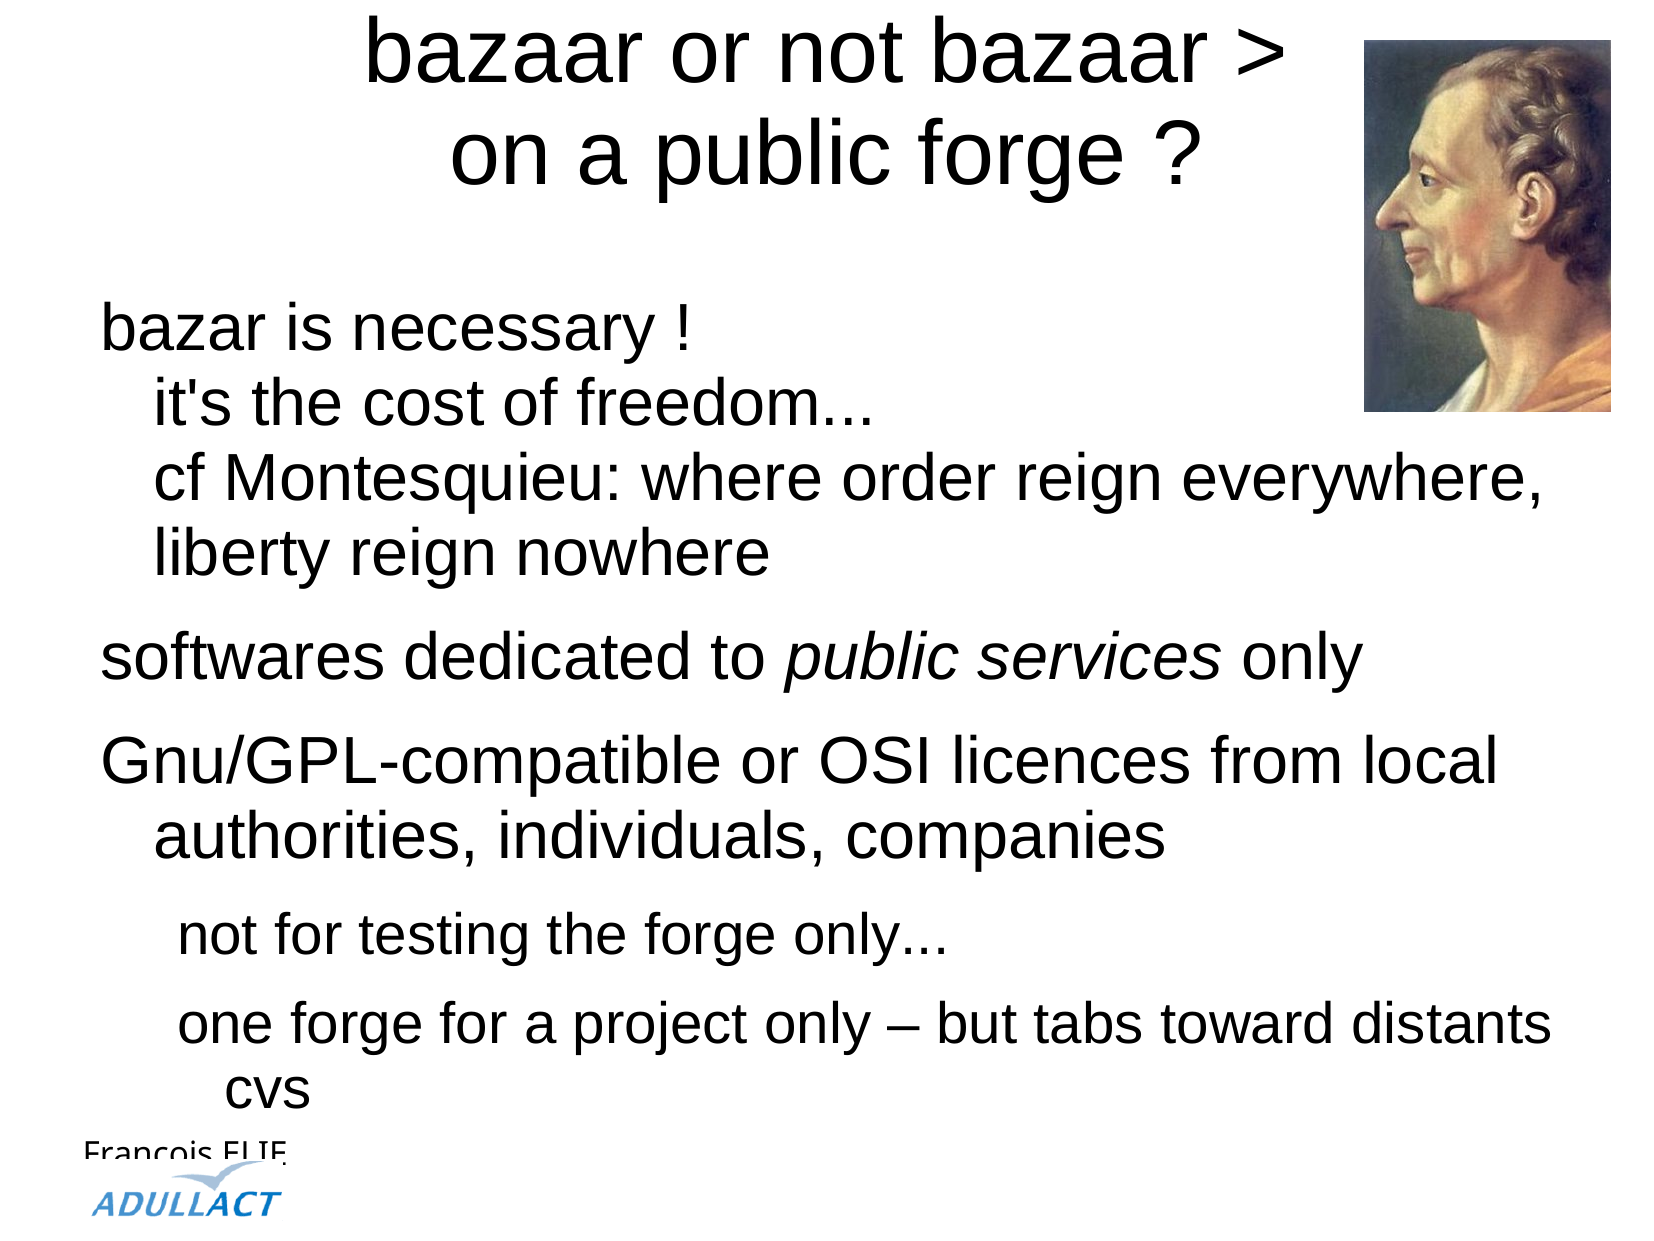

# bazaar or not bazaar > on a public forge ?
bazar is necessary !
it's the cost of freedom...
cf Montesquieu: where order reign everywhere, liberty reign nowhere
softwares dedicated to public services only
Gnu/GPL-compatible or OSI licences from local authorities, individuals, companies
not for testing the forge only...
one forge for a project only – but tabs toward distants cvs